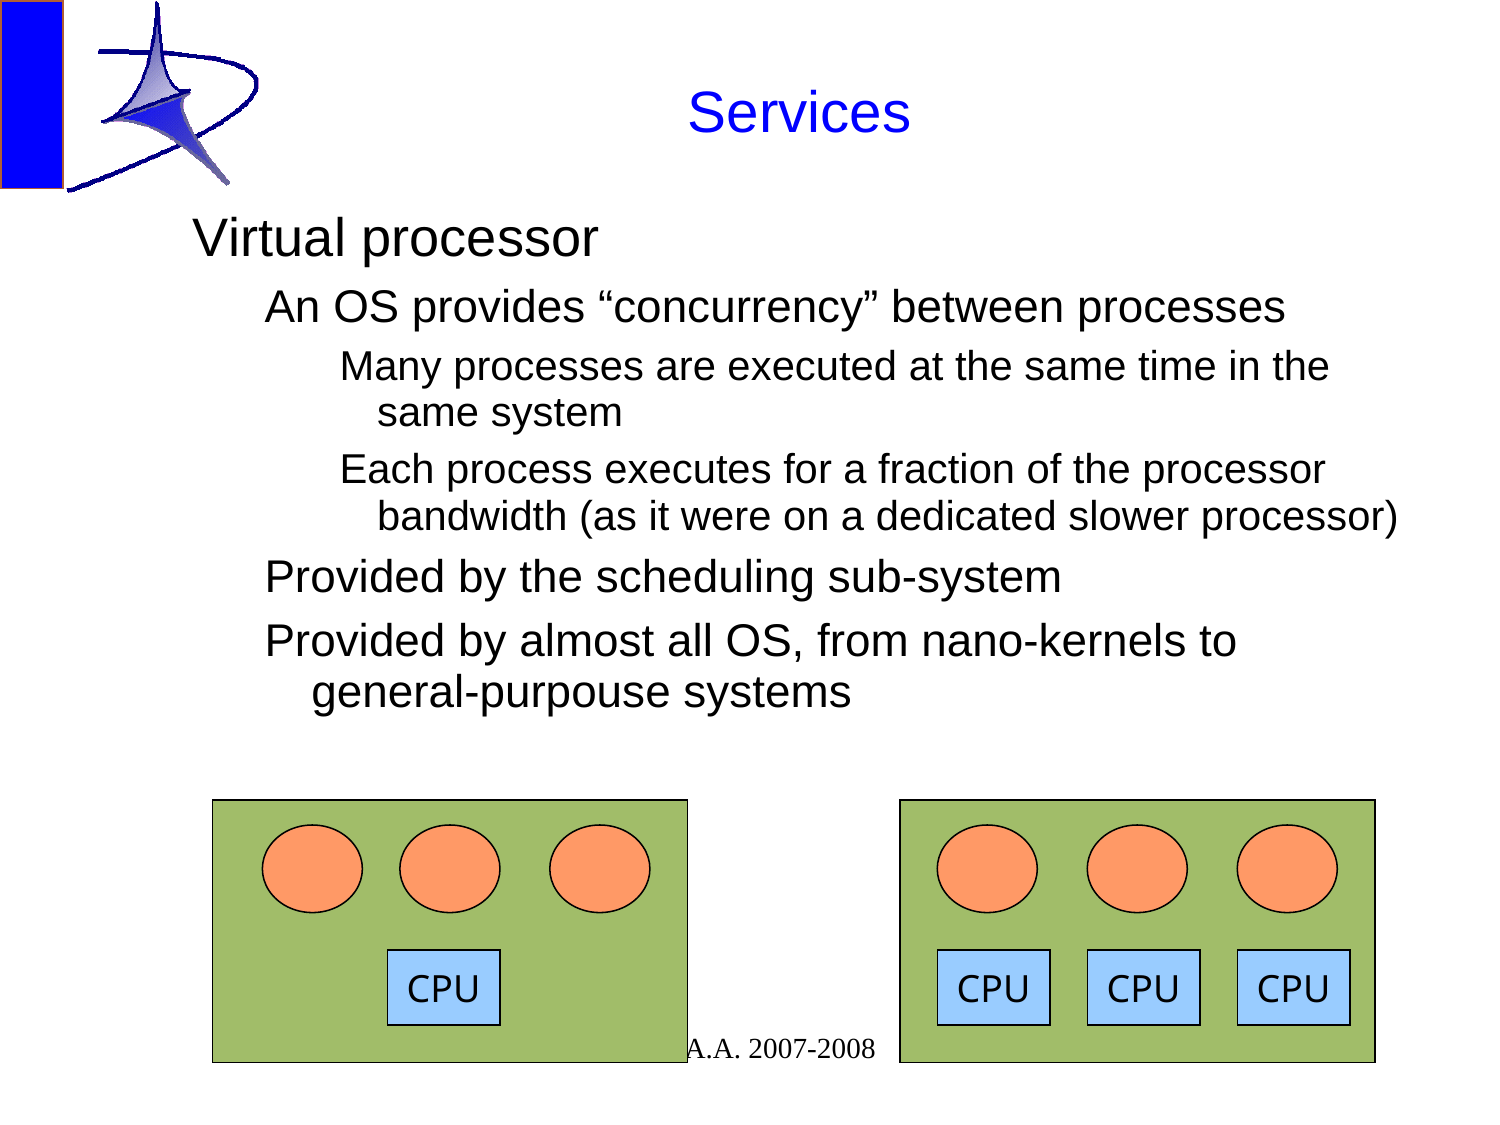

# Services
Virtual processor
An OS provides “concurrency” between processes
Many processes are executed at the same time in the same system
Each process executes for a fraction of the processor bandwidth (as it were on a dedicated slower processor)
Provided by the scheduling sub-system
Provided by almost all OS, from nano-kernels to general-purpouse systems
CPU
CPU
CPU
CPU
STR A.A. 2007-2008